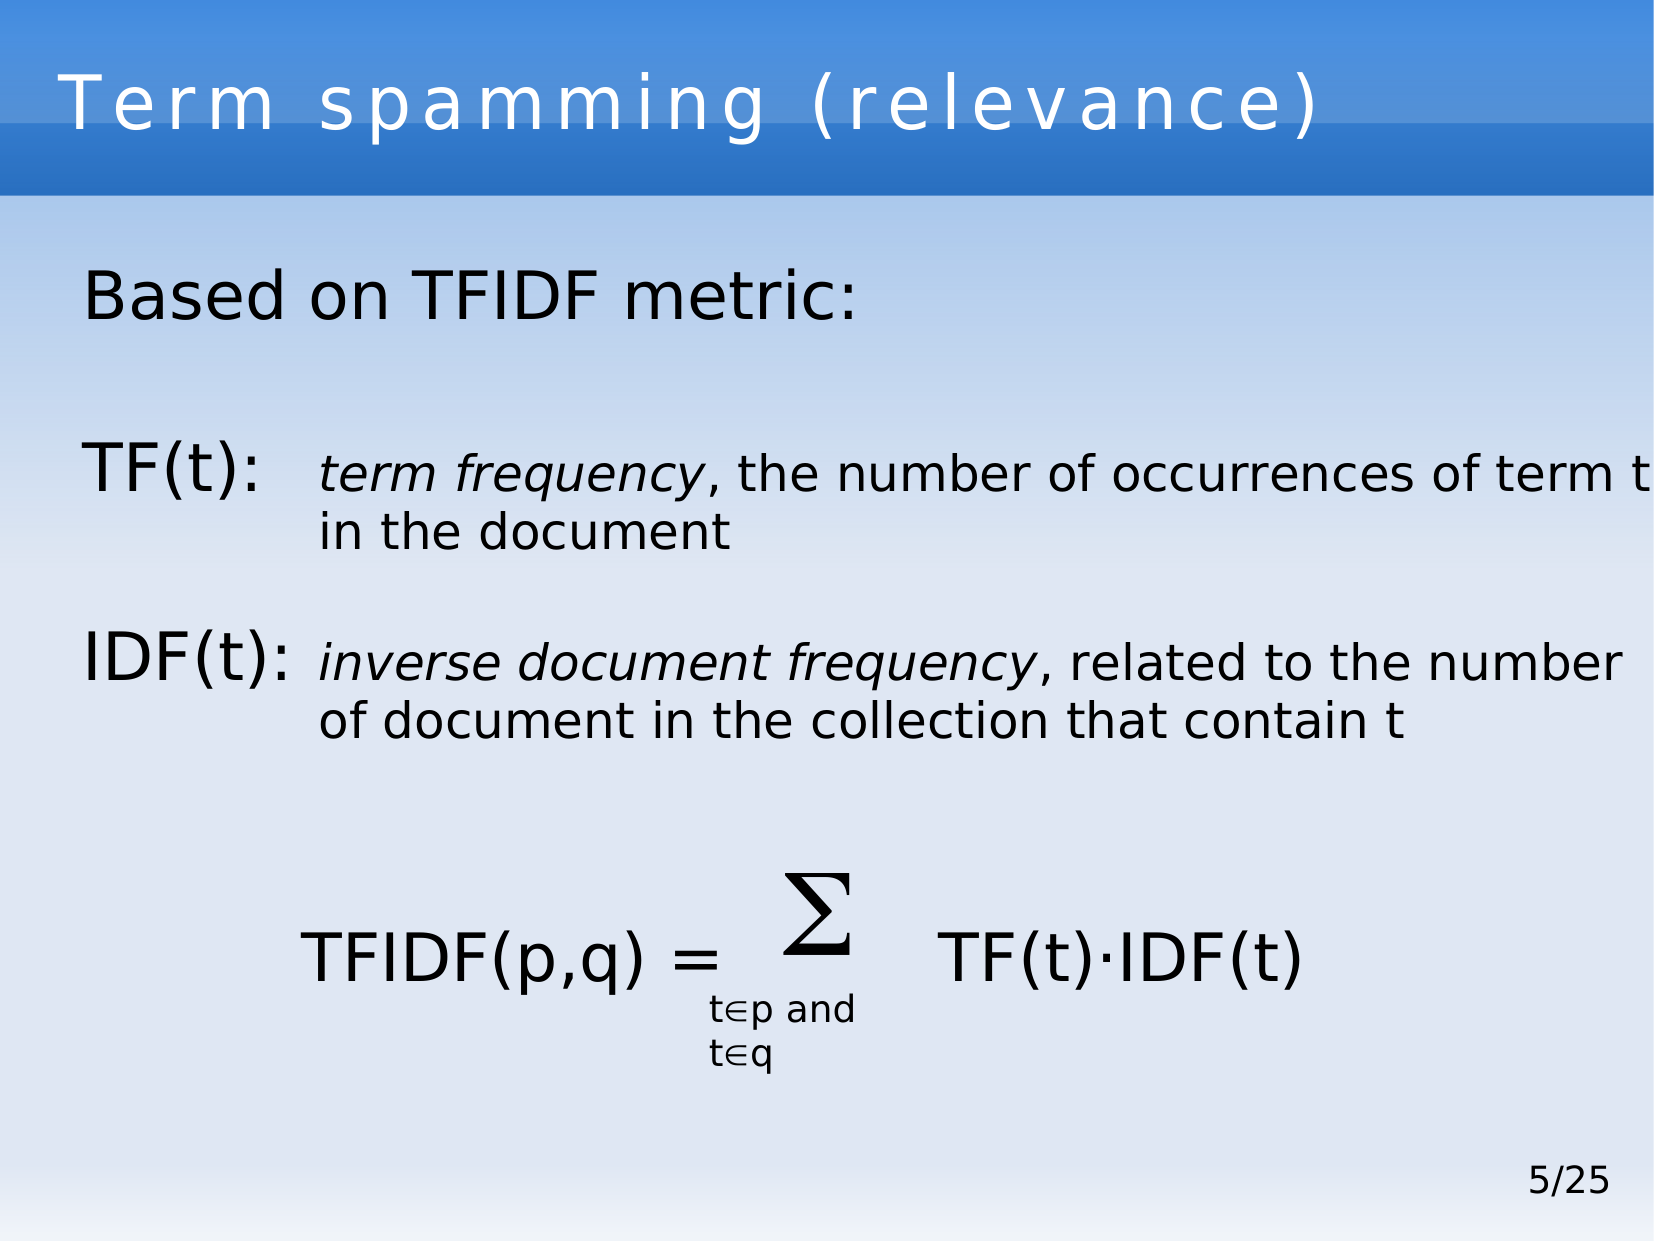

# Term spamming (relevance)
Based on TFIDF metric:
TF(t):
term frequency, the number of occurrences of term t in the document
IDF(t):
inverse document frequency, related to the number of document in the collection that contain t
S
TFIDF(p,q) =
TF(t)·IDF(t)
tp and tq
5/25